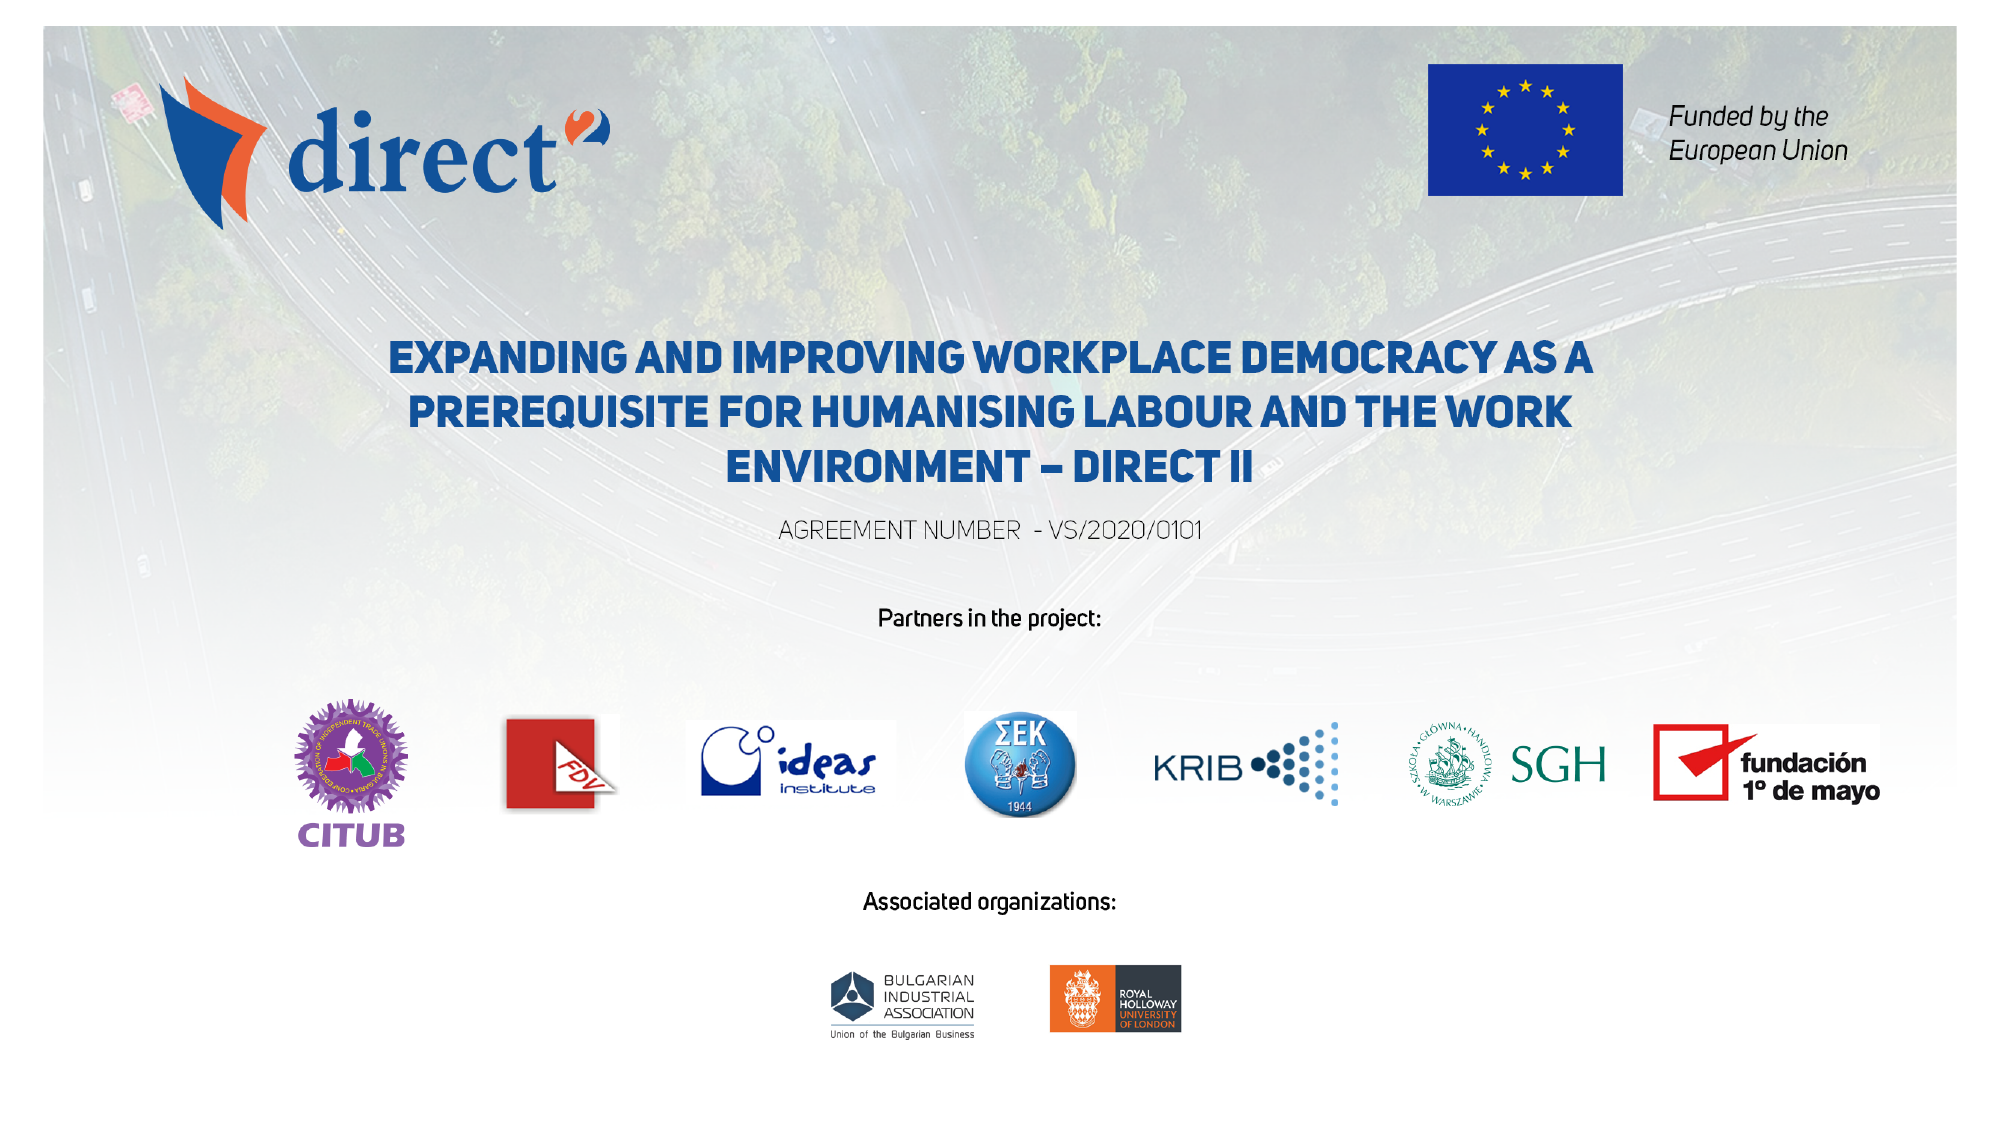

CYPRIOT NATIONAL SEMINAR 28 April 2022
CYPRIOT NATIONAL SEMINAR 28 April 2022